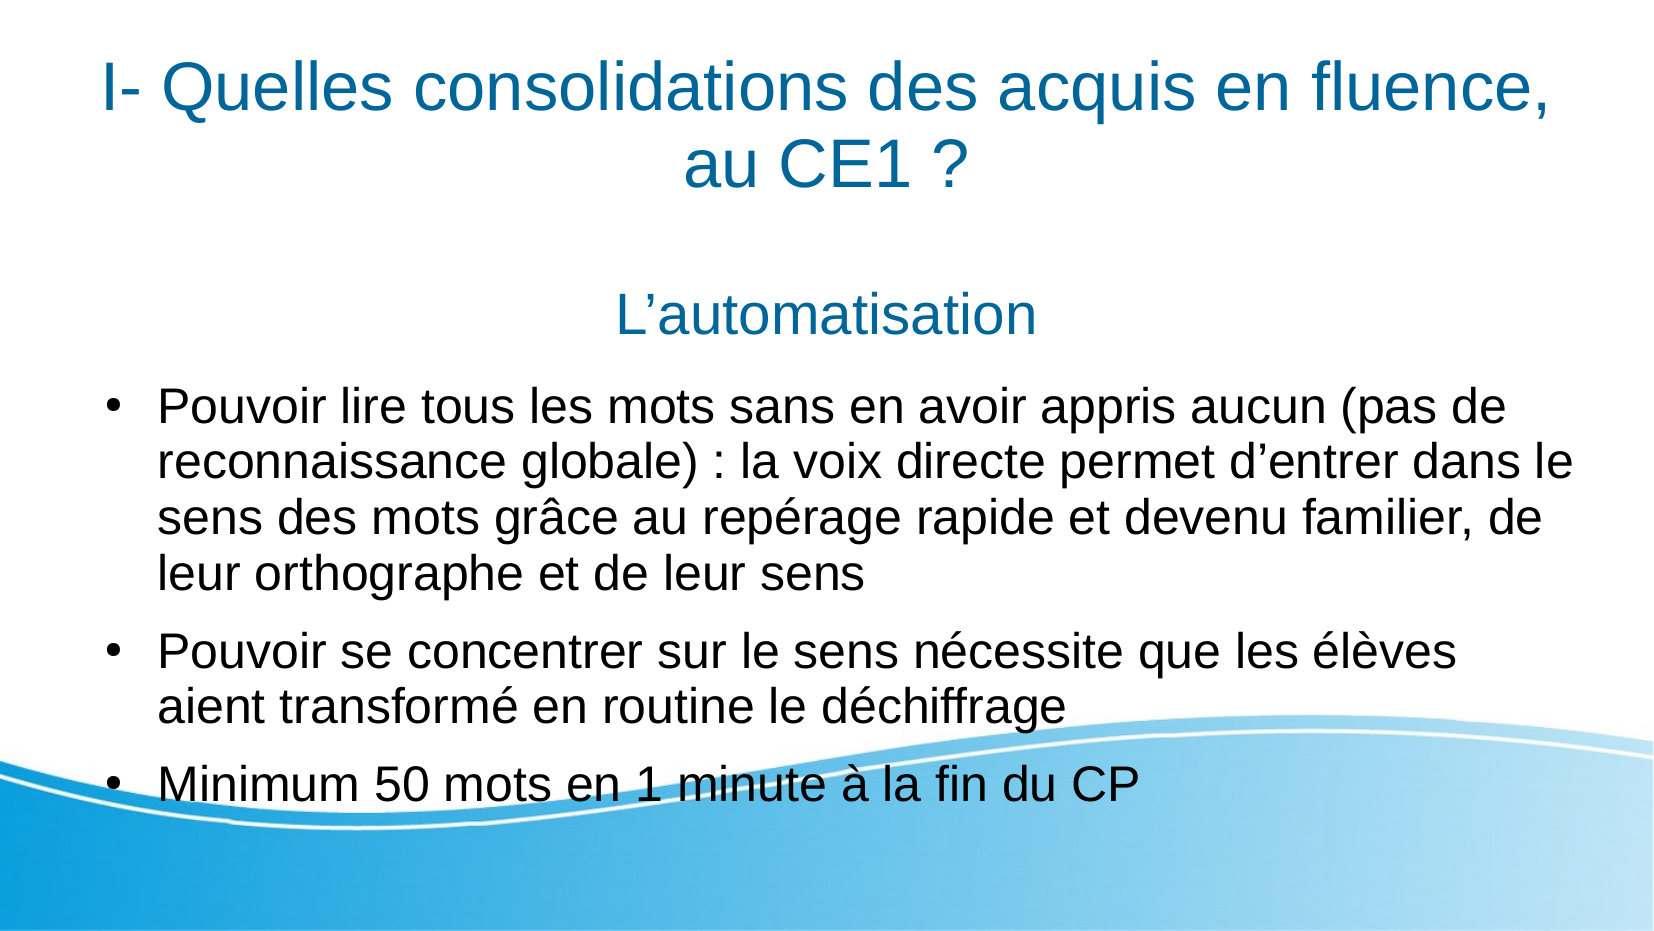

# I- Quelles consolidations des acquis en fluence, au CE1 ?
L’automatisation
Pouvoir lire tous les mots sans en avoir appris aucun (pas de reconnaissance globale) : la voix directe permet d’entrer dans le sens des mots grâce au repérage rapide et devenu familier, de leur orthographe et de leur sens
Pouvoir se concentrer sur le sens nécessite que les élèves aient transformé en routine le déchiffrage
Minimum 50 mots en 1 minute à la fin du CP